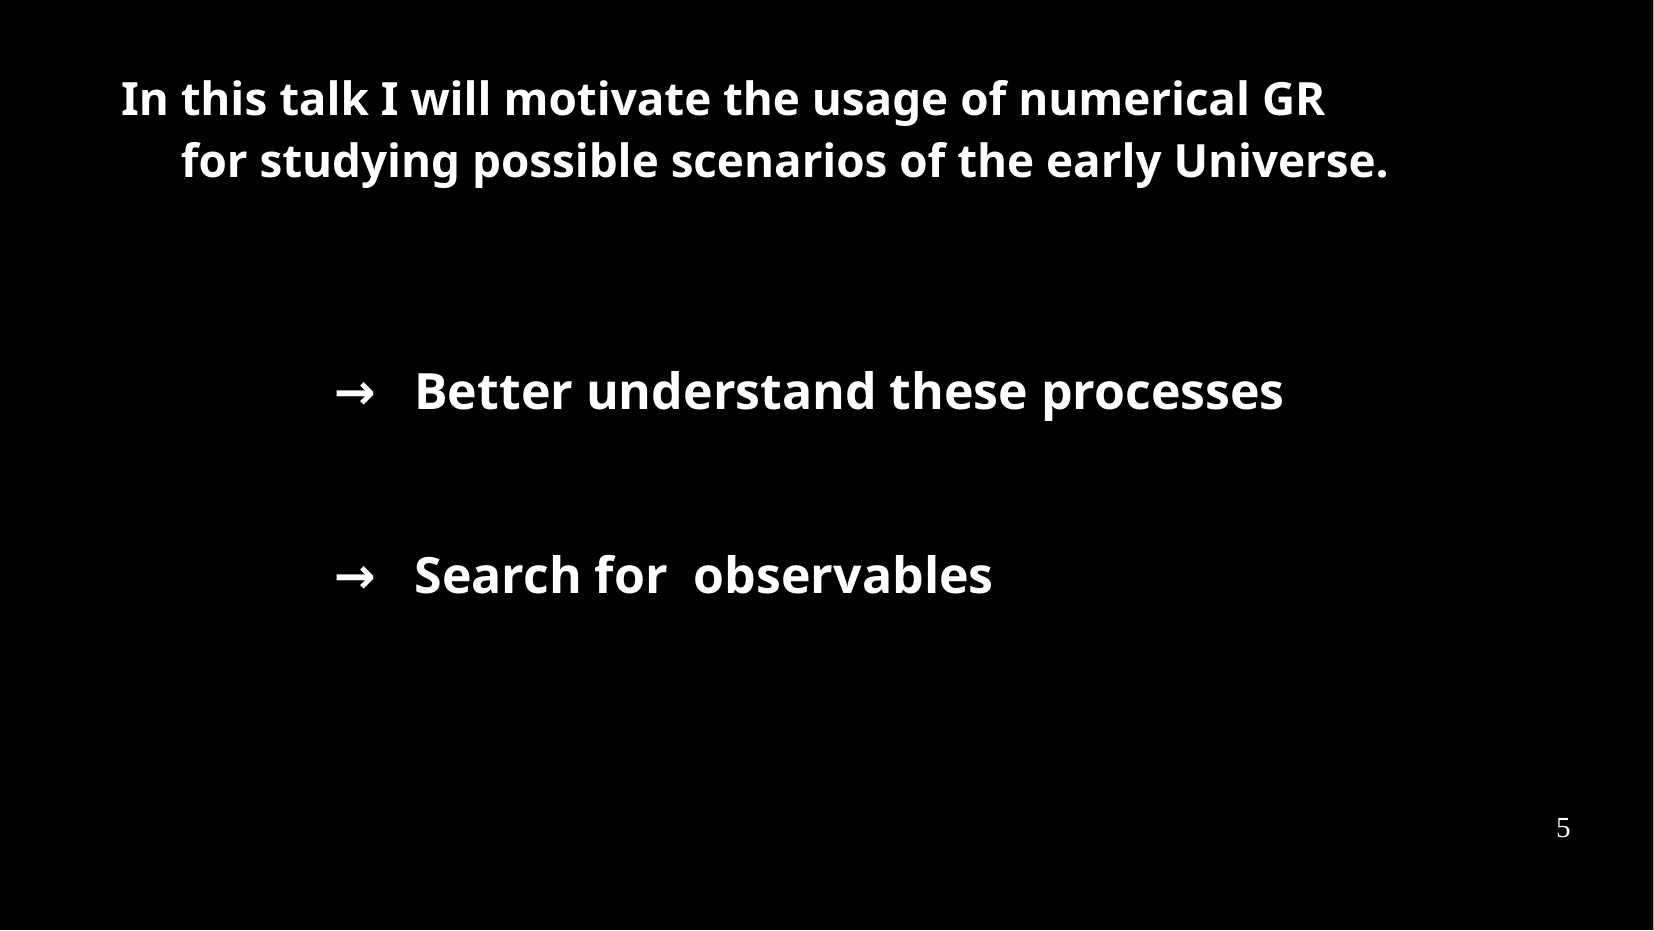

In this talk I will motivate the usage of numerical GR
 for studying possible scenarios of the early Universe.
→ Better understand these processes
→ Search for observables
5